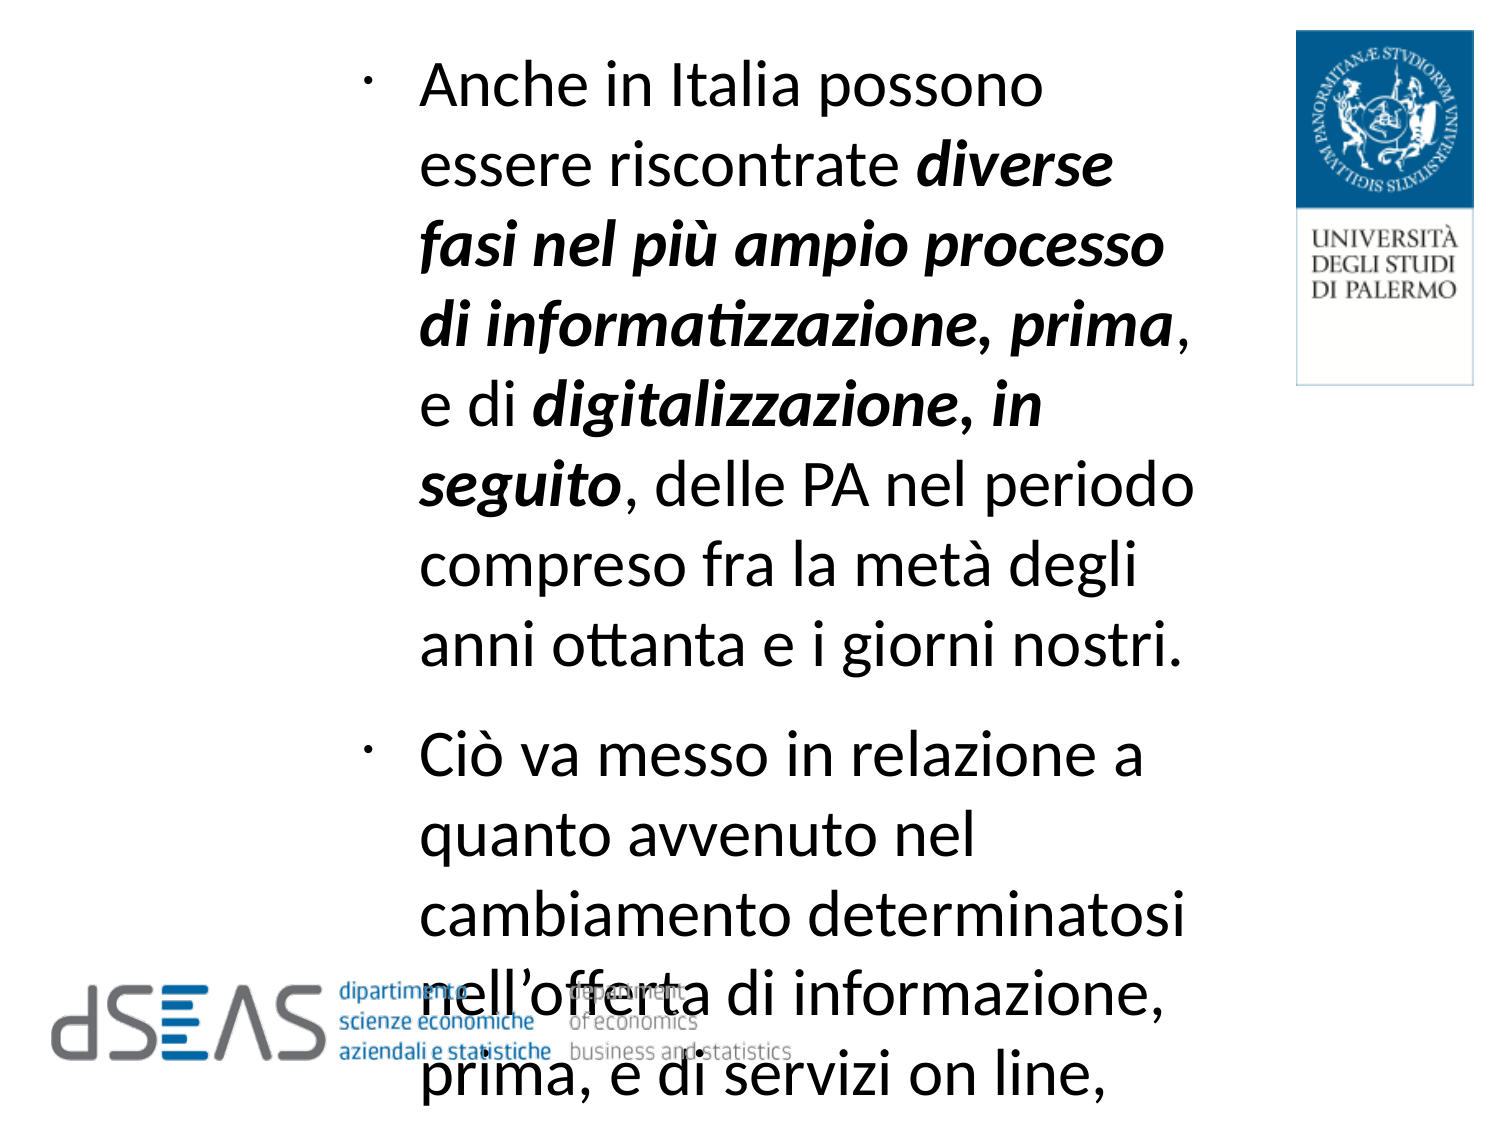

# Anche in Italia possono essere riscontrate diverse fasi nel più ampio processo di informatizzazione, prima, e di digitalizzazione, in seguito, delle PA nel periodo compreso fra la metà degli anni ottanta e i giorni nostri.
Ciò va messo in relazione a quanto avvenuto nel cambiamento determinatosi nell’offerta di informazione, prima, e di servizi on line, dopo che, più in generale, ha coinvolto l’intero mondo digitale, e che ha vissuto più fasi nelle quali anche le PA venivano coinvolte come istituzioni che, attraverso la rete, avrebbero dovuto offrire nuovi servizi